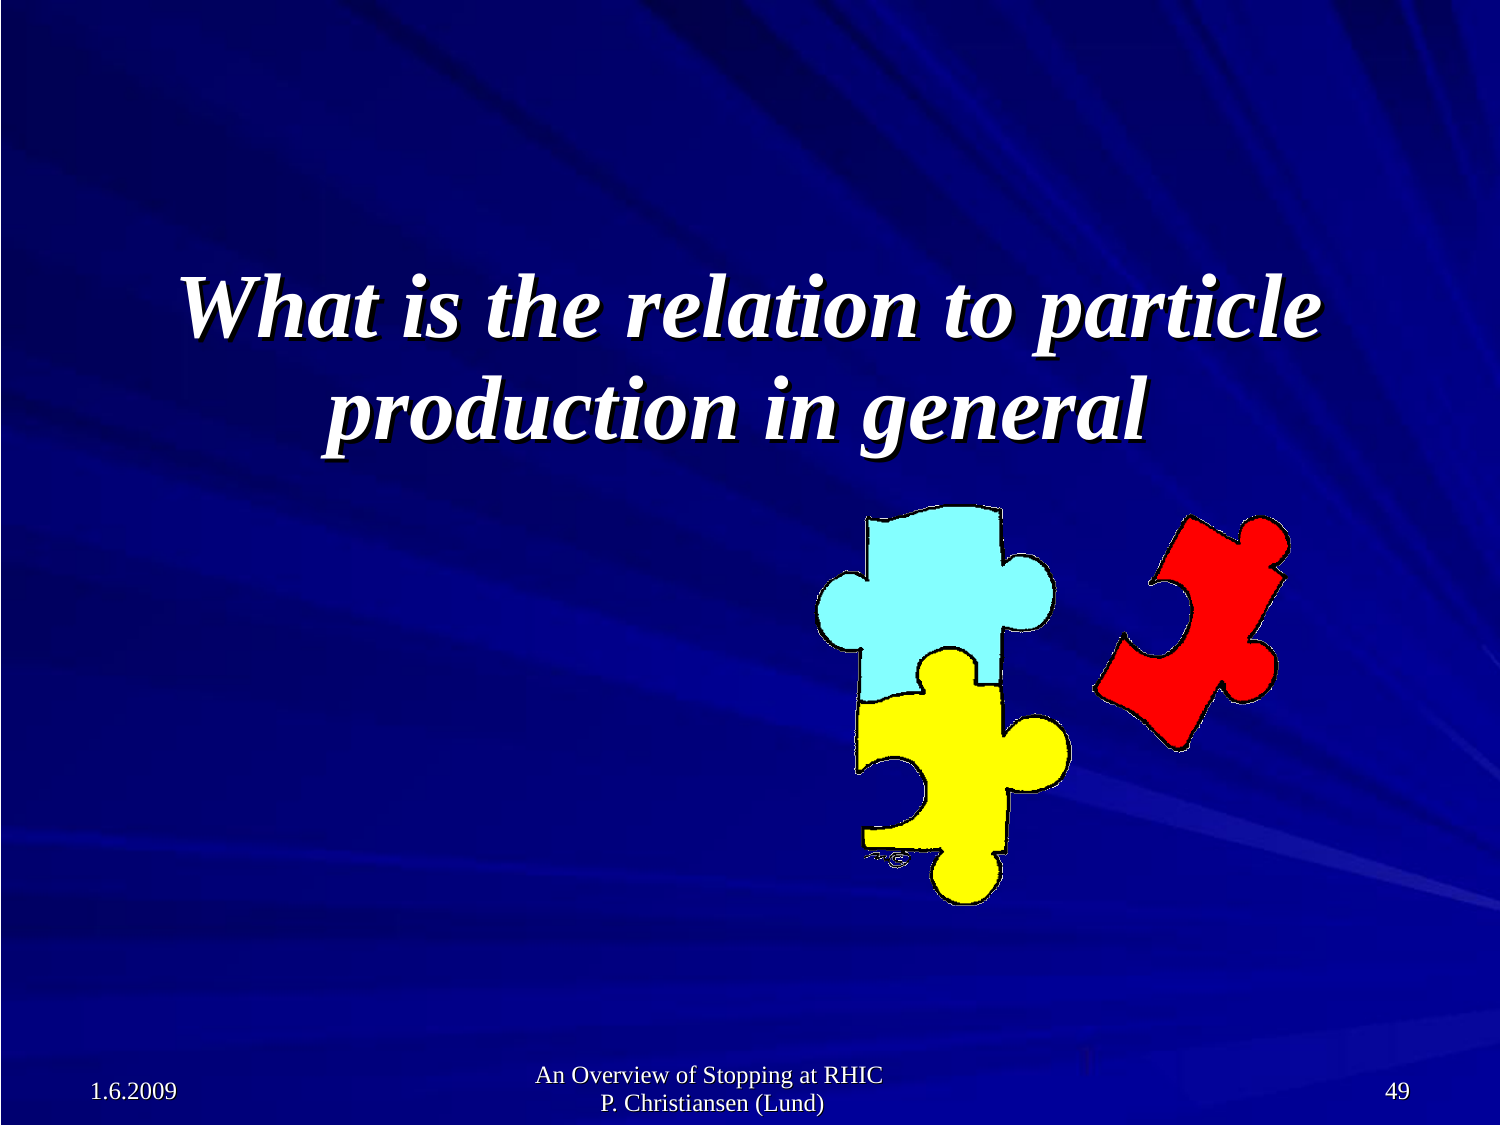

# What is the relation to particle production in general